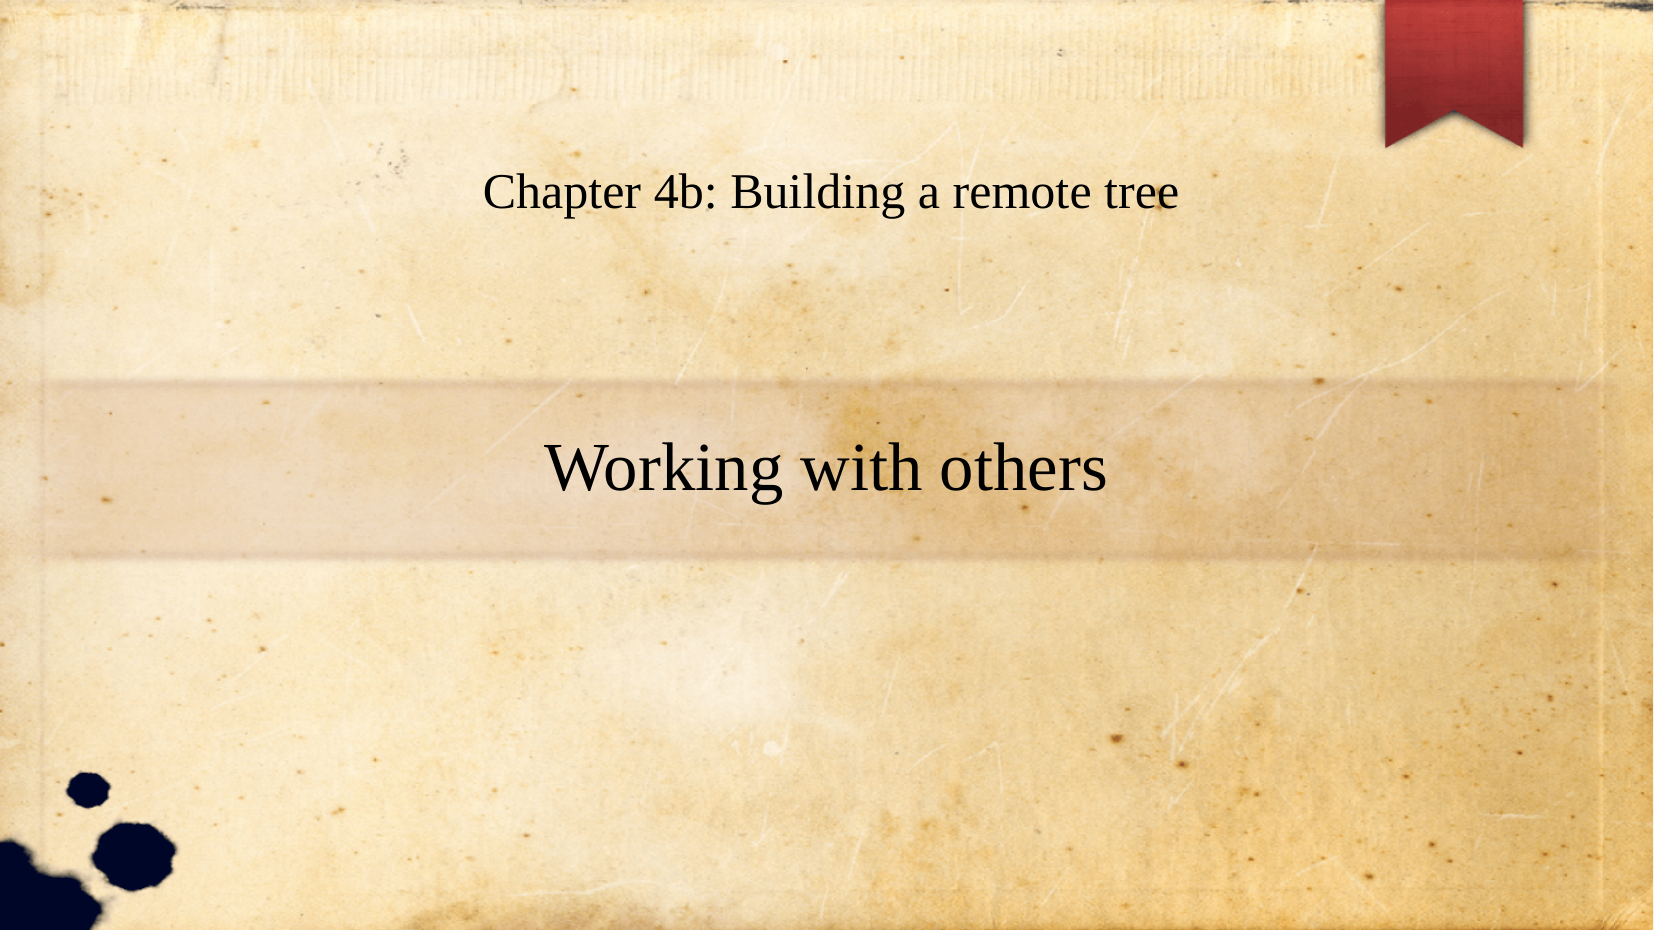

Chapter 4b: Building a remote tree
# Working with others